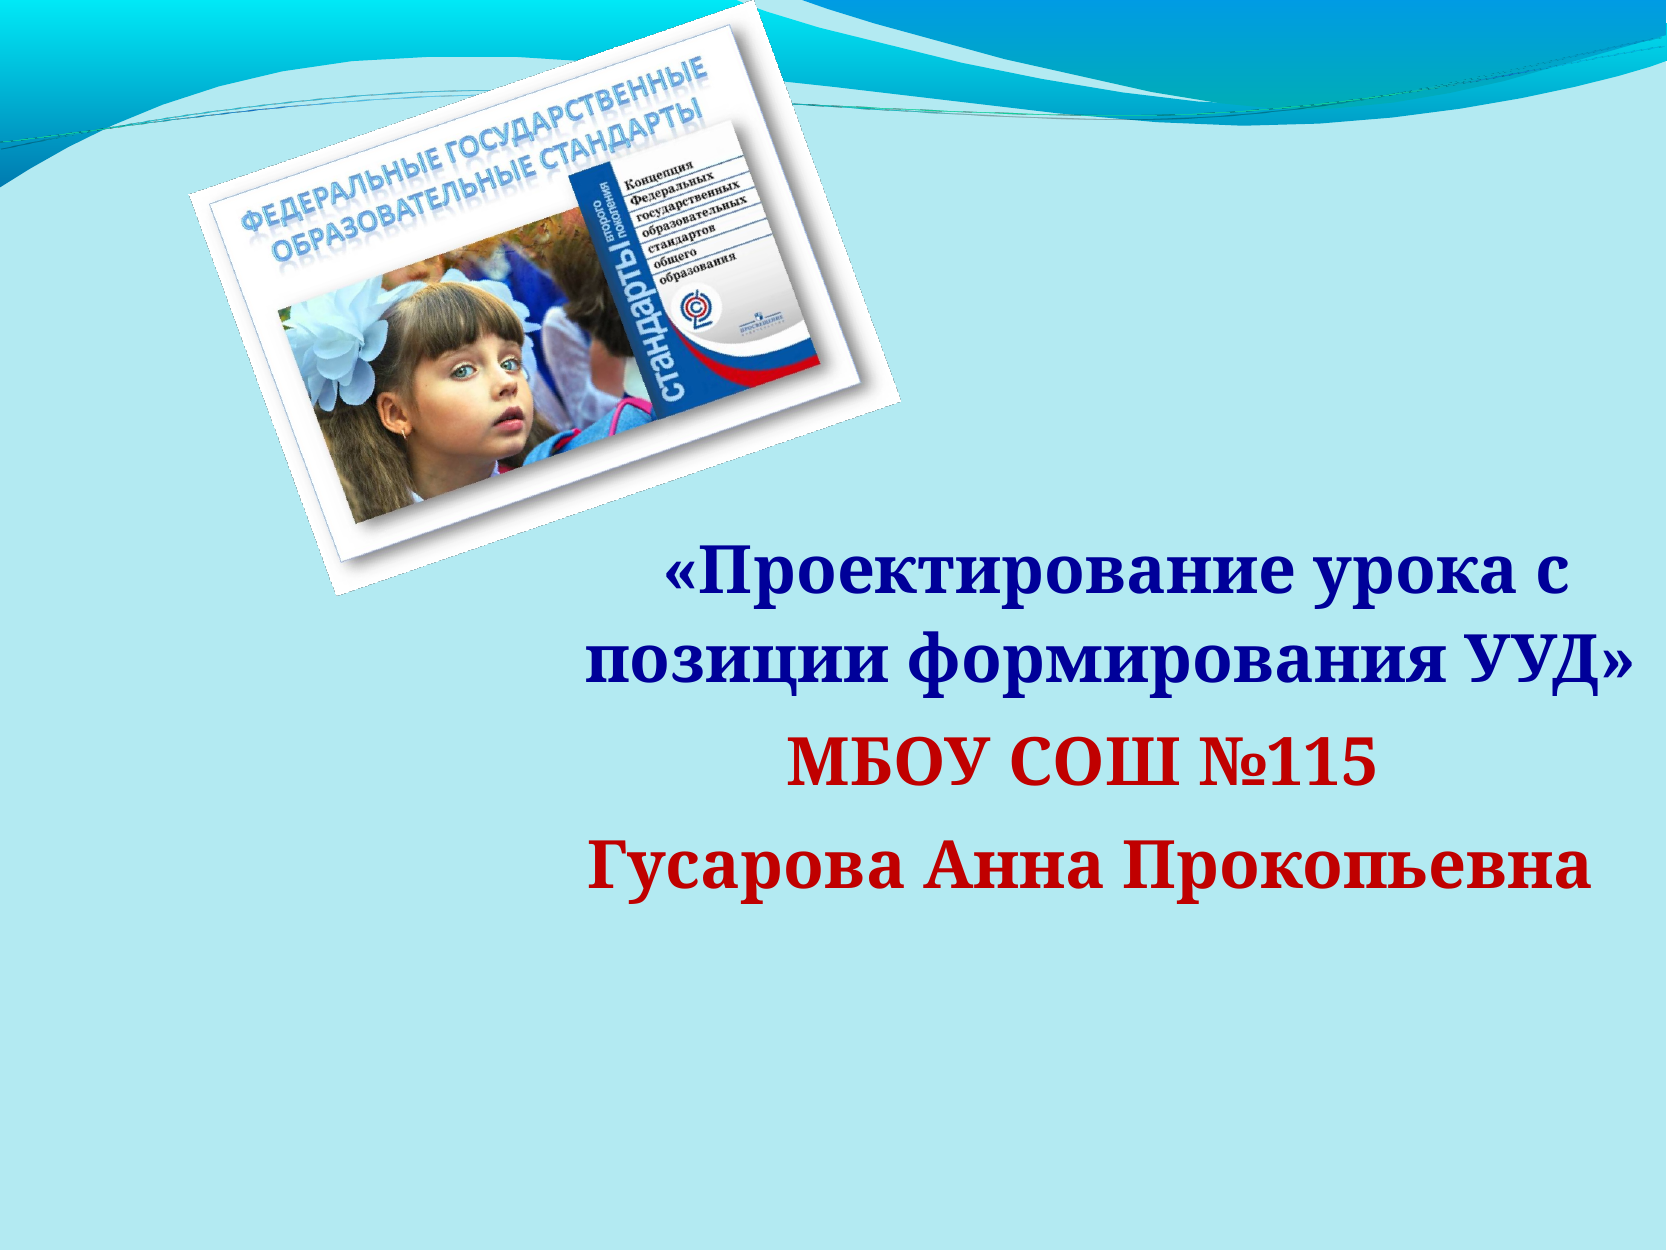

#
 «Проектирование урока с позиции формирования УУД»
МБОУ СОШ №115
 Гусарова Анна Прокопьевна